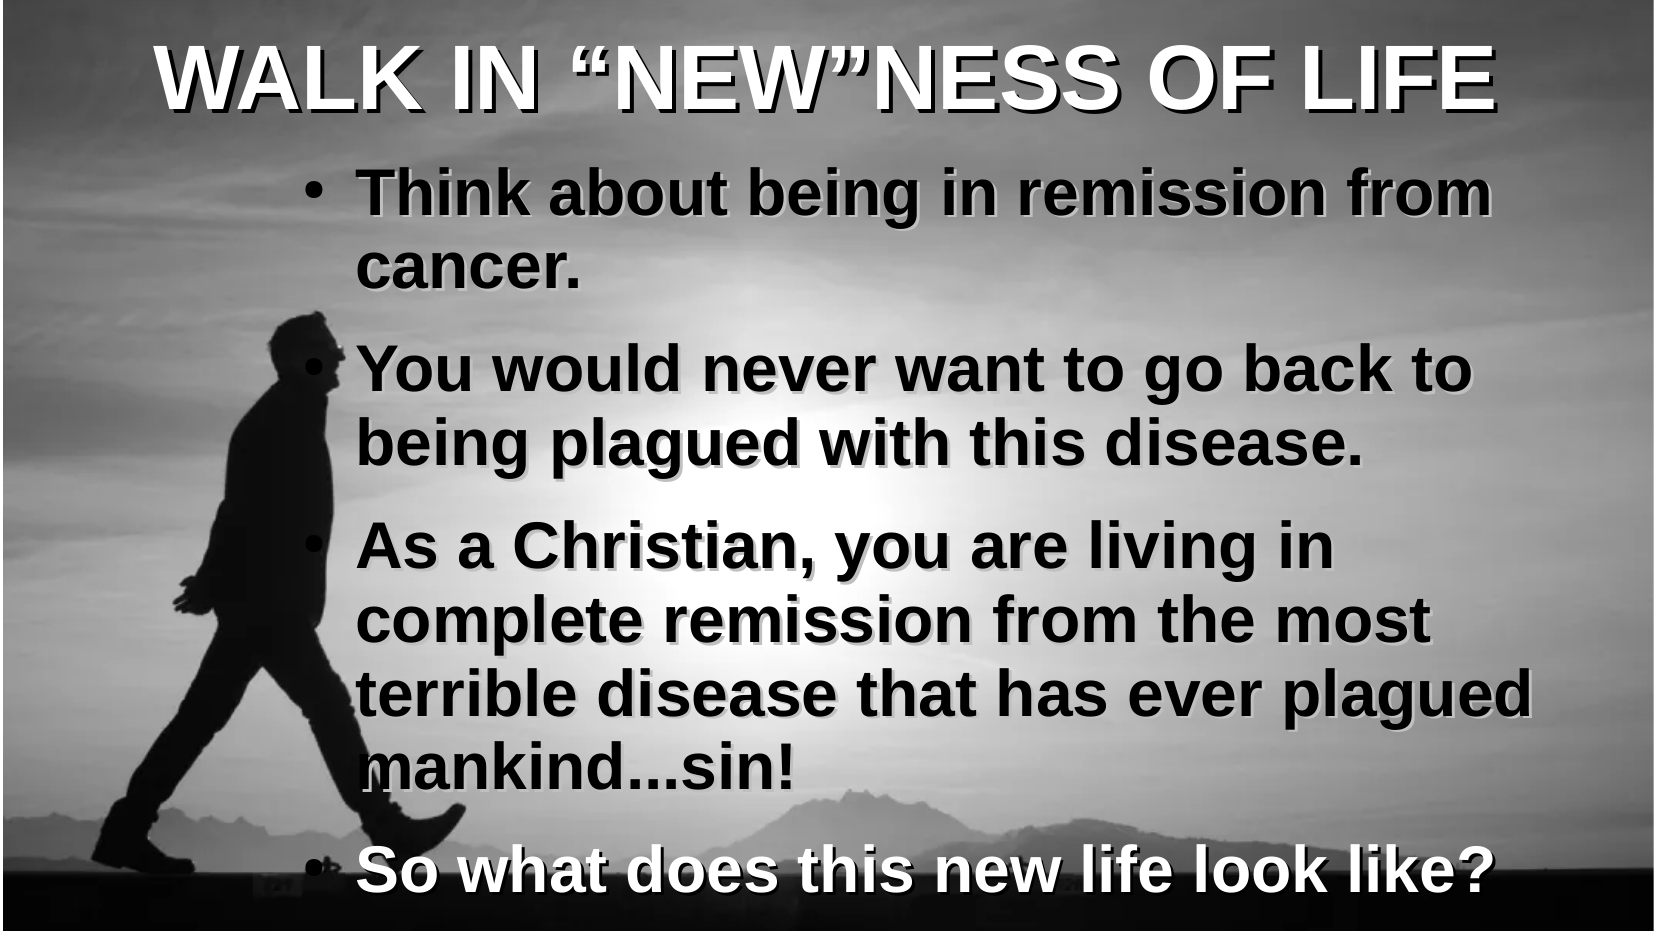

# WALK IN “NEW”NESS OF LIFE
Think about being in remission from cancer.
You would never want to go back to being plagued with this disease.
As a Christian, you are living in complete remission from the most terrible disease that has ever plagued mankind...sin!
So what does this new life look like?